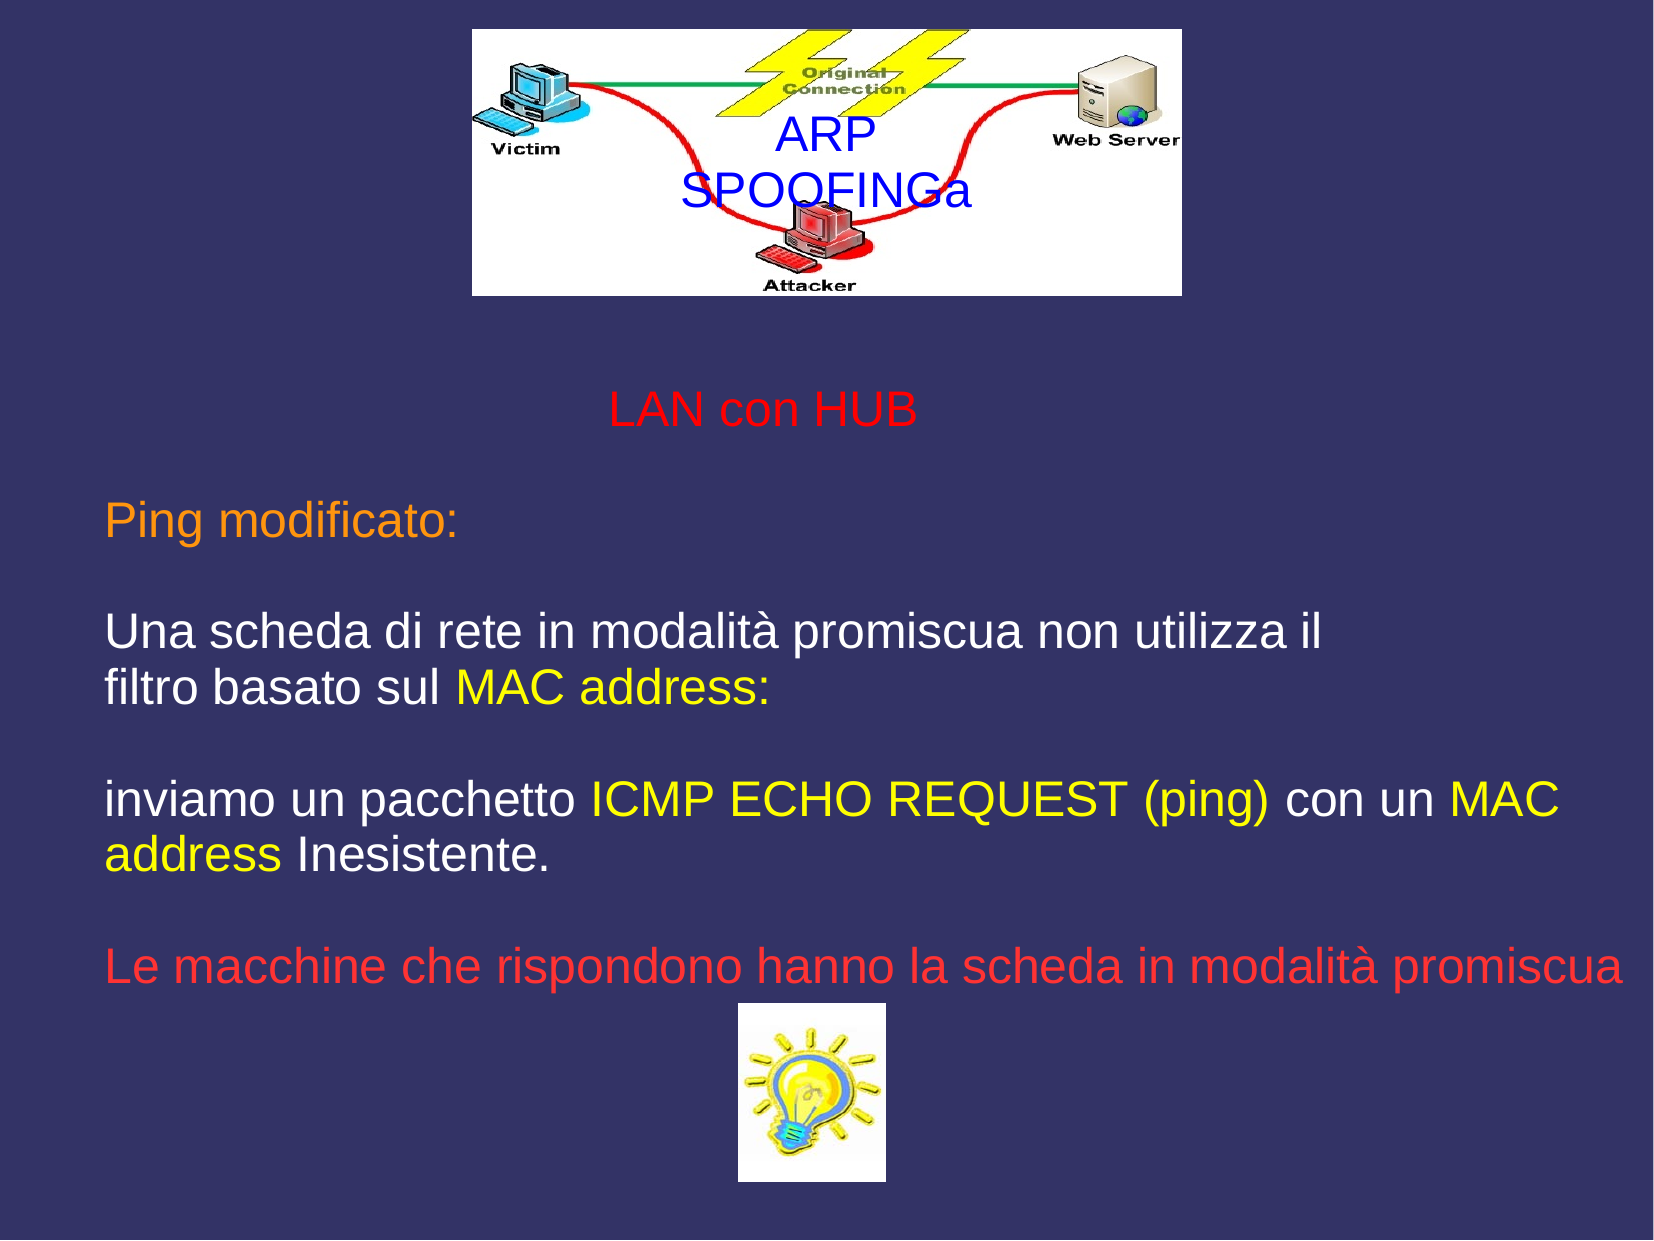

ARP
SPOOFINGa
 LAN con HUB
Ping modificato:
Una scheda di rete in modalità promiscua non utilizza il
filtro basato sul MAC address:
inviamo un pacchetto ICMP ECHO REQUEST (ping) con un MAC address Inesistente.
Le macchine che rispondono hanno la scheda in modalità promiscua